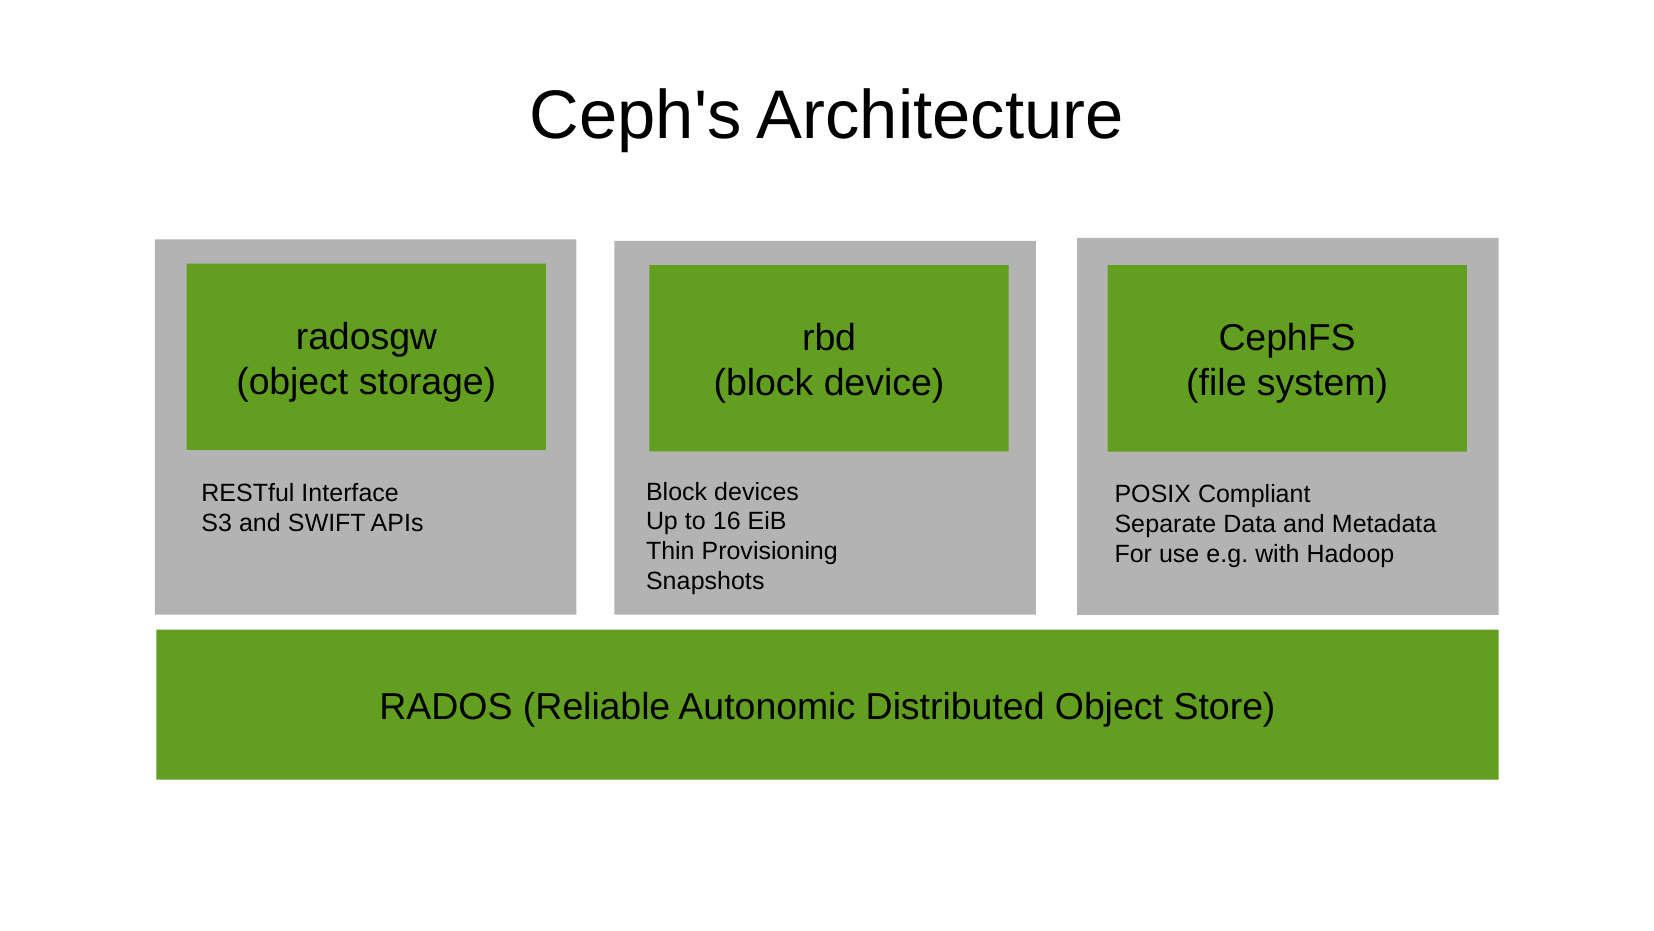

# Ceph's Architecture
radosgw
(object storage)
rbd
(block device)
CephFS
(file system)
Block devices
Up to 16 EiB
Thin Provisioning
Snapshots
RESTful Interface
S3 and SWIFT APIs
POSIX Compliant
Separate Data and Metadata
For use e.g. with Hadoop
RADOS (Reliable Autonomic Distributed Object Store)